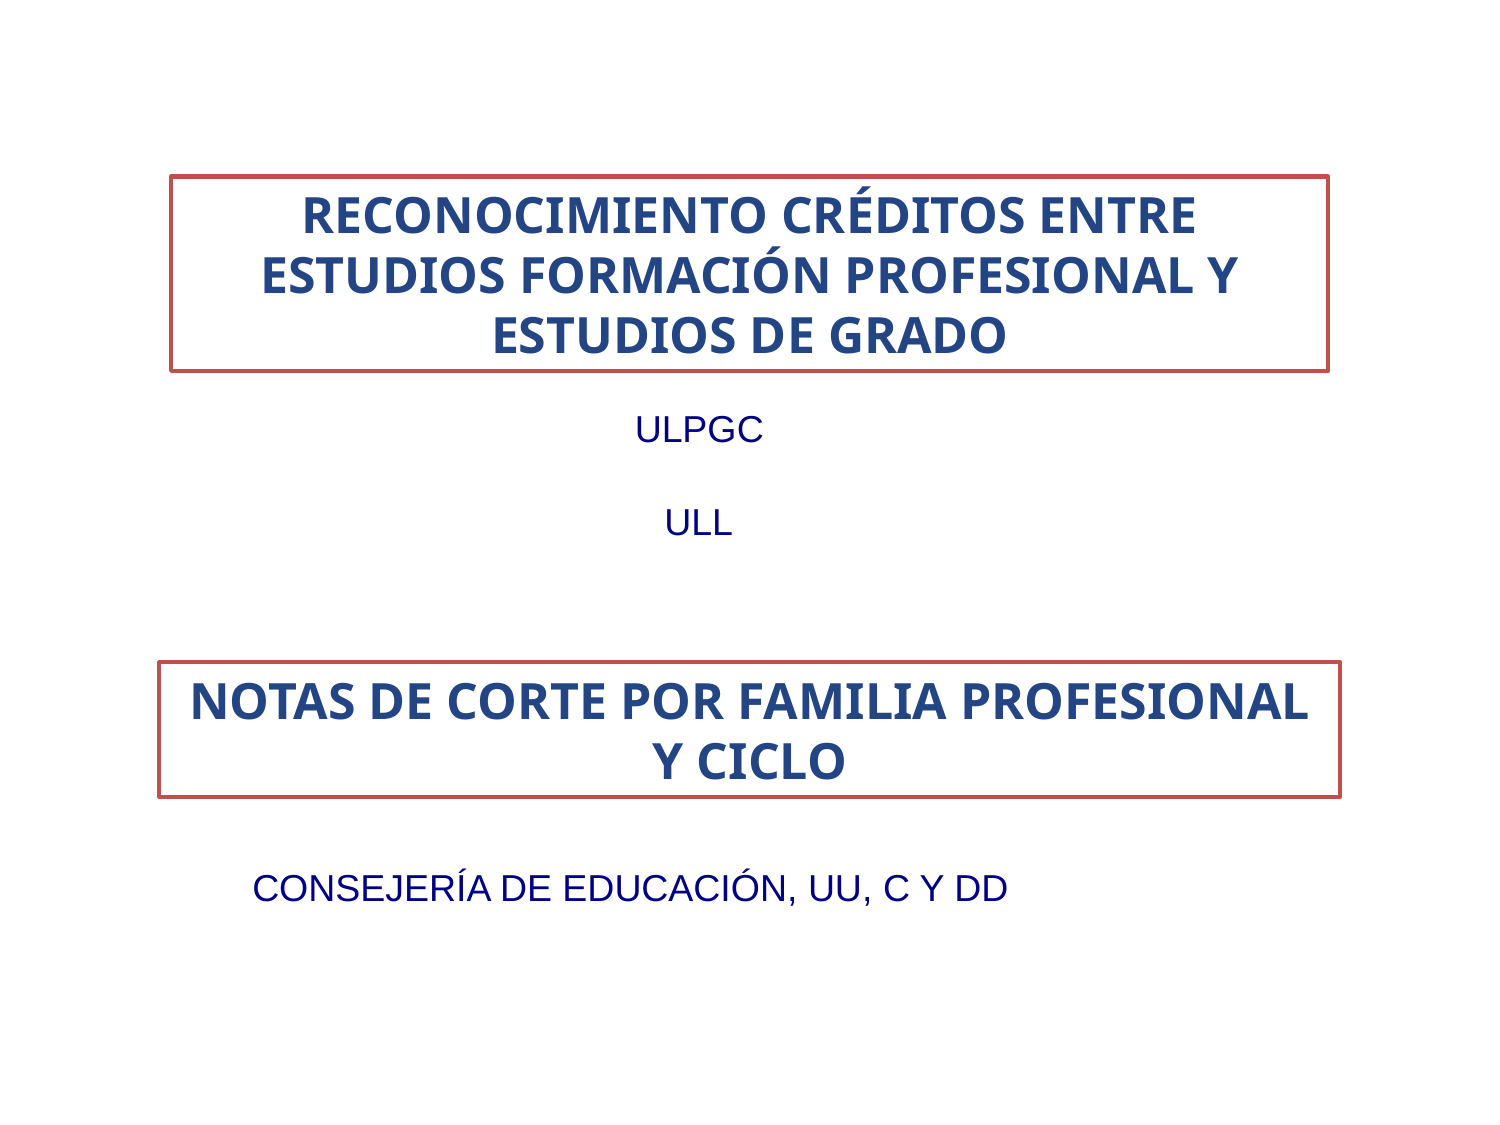

RECONOCIMIENTO CRÉDITOS ENTRE ESTUDIOS FORMACIÓN PROFESIONAL Y ESTUDIOS DE GRADO
ULPGC
ULL
NOTAS DE CORTE POR FAMILIA PROFESIONAL Y CICLO
CONSEJERÍA DE EDUCACIÓN, UU, C Y DD